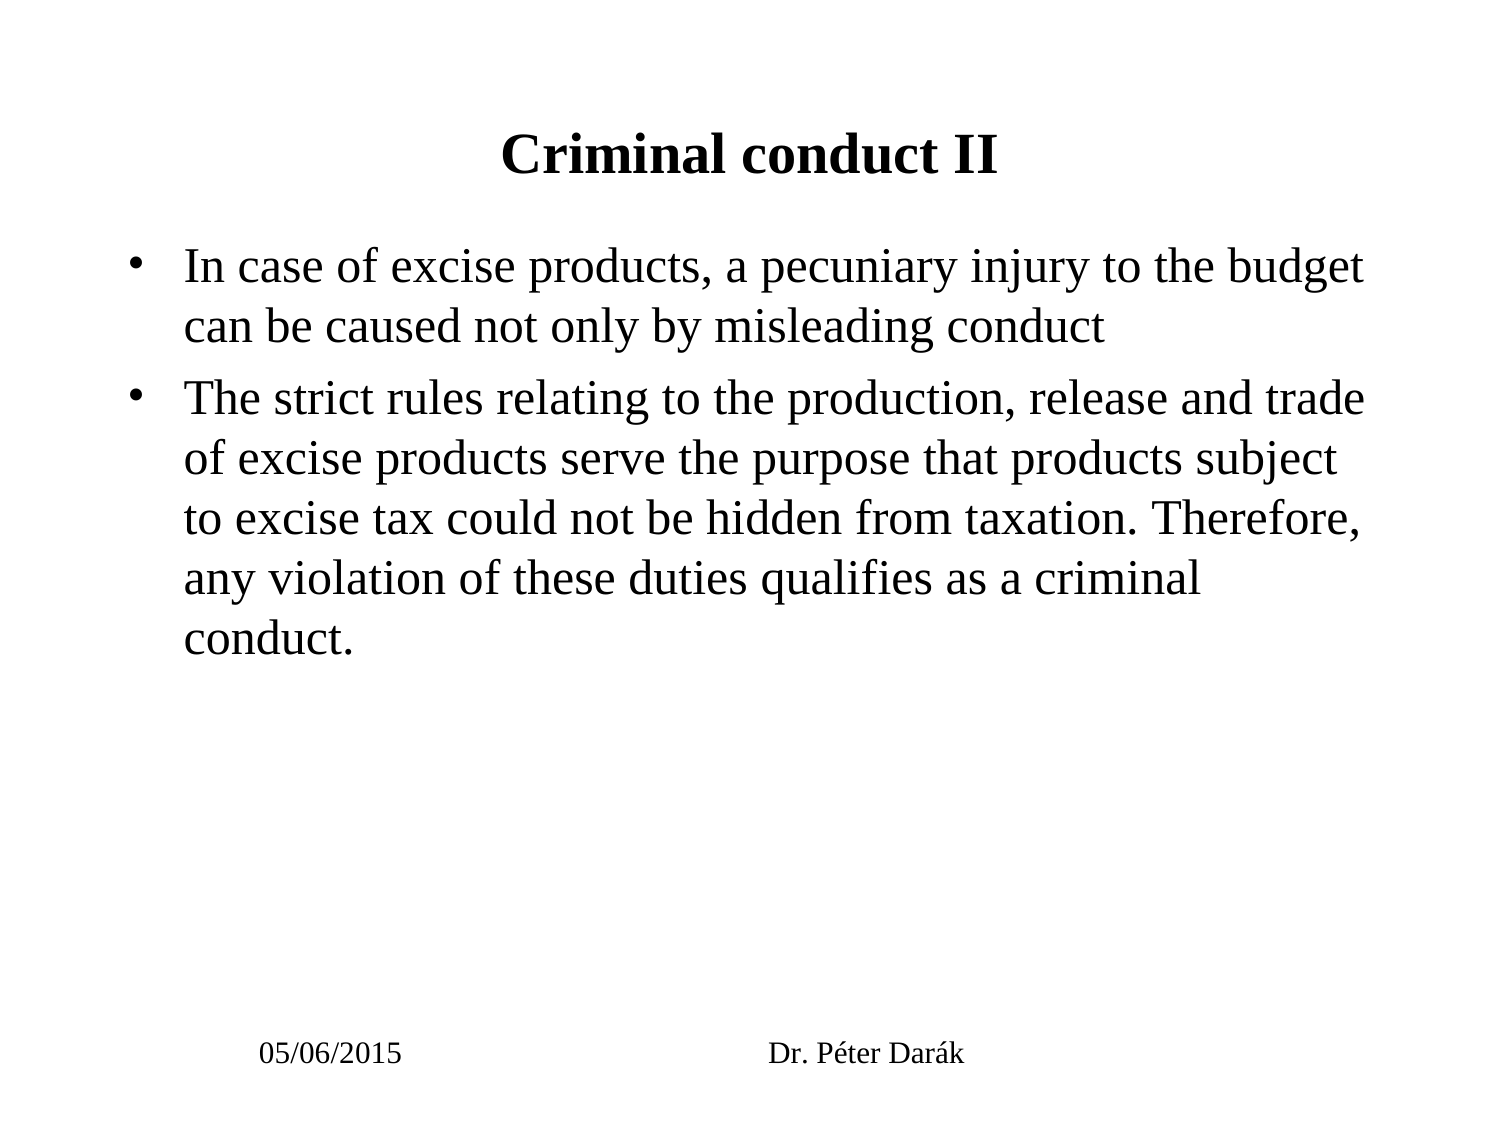

# Criminal conduct II
In case of excise products, a pecuniary injury to the budget can be caused not only by misleading conduct
The strict rules relating to the production, release and trade of excise products serve the purpose that products subject to excise tax could not be hidden from taxation. Therefore, any violation of these duties qualifies as a criminal conduct.
05/06/2015
Dr. Péter Darák